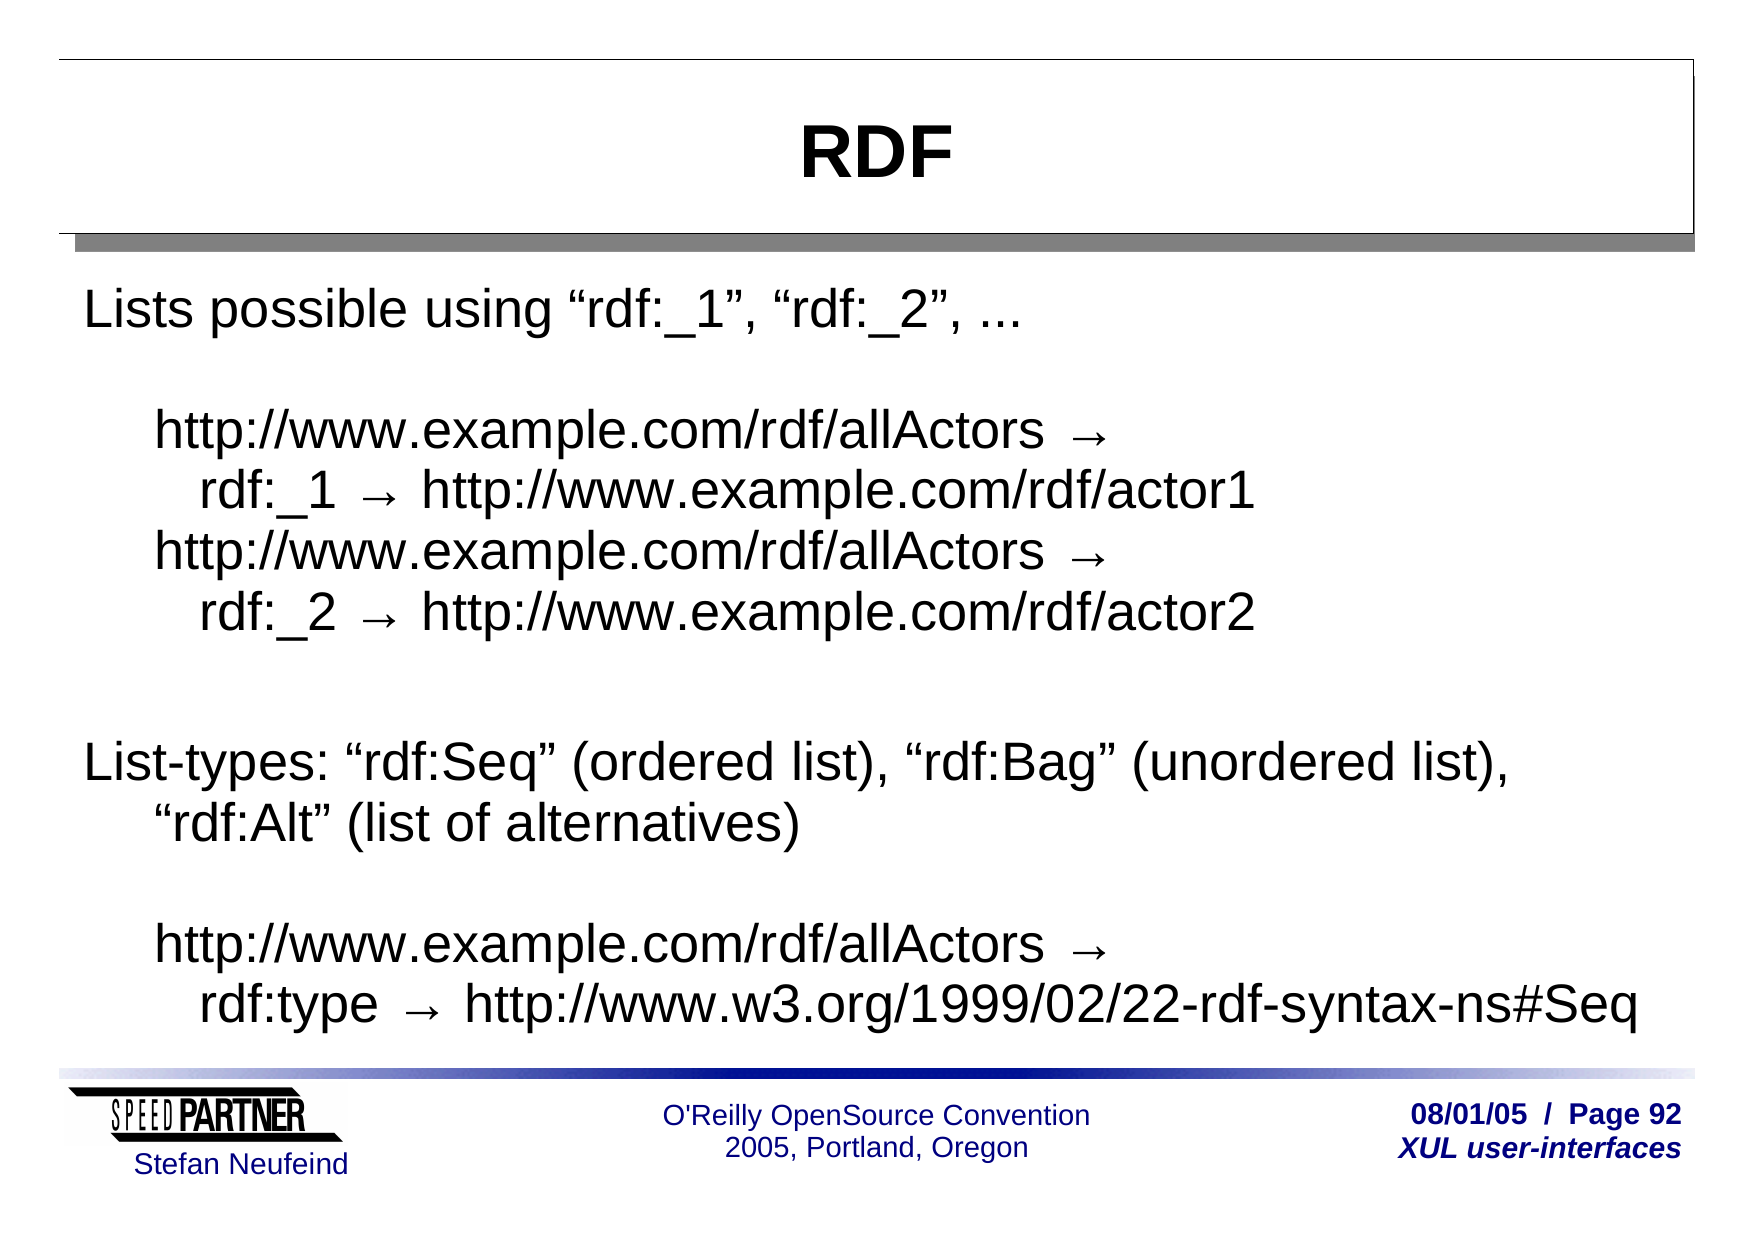

# RDF
Lists possible using “rdf:_1”, “rdf:_2”, ...
http://www.example.com/rdf/allActors →
 rdf:_1 → http://www.example.com/rdf/actor1
http://www.example.com/rdf/allActors →
 rdf:_2 → http://www.example.com/rdf/actor2
List-types: “rdf:Seq” (ordered list), “rdf:Bag” (unordered list), “rdf:Alt” (list of alternatives)
http://www.example.com/rdf/allActors →
 rdf:type → http://www.w3.org/1999/02/22-rdf-syntax-ns#Seq